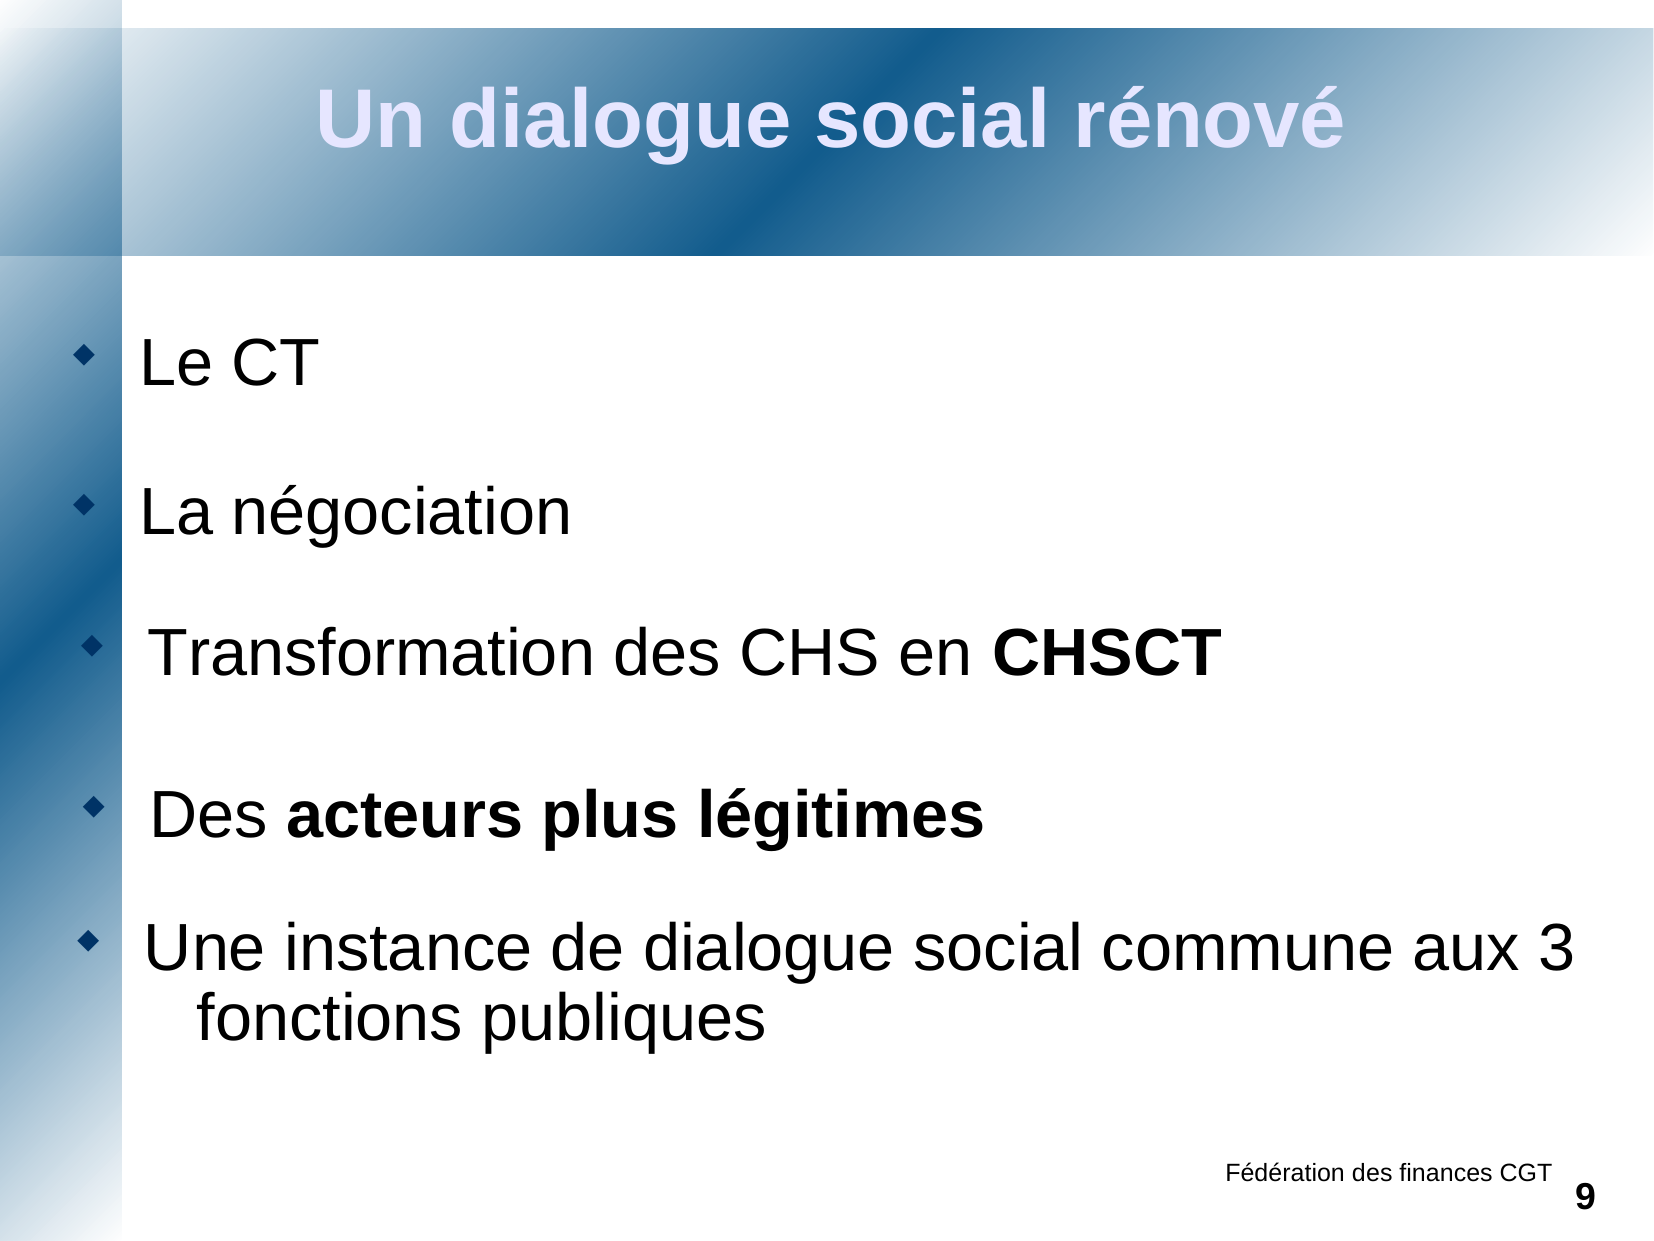

# Un dialogue social rénové
Le CT
La négociation
Transformation des CHS en CHSCT
Des acteurs plus légitimes
Une instance de dialogue social commune aux 3 fonctions publiques
Fédération des finances CGT